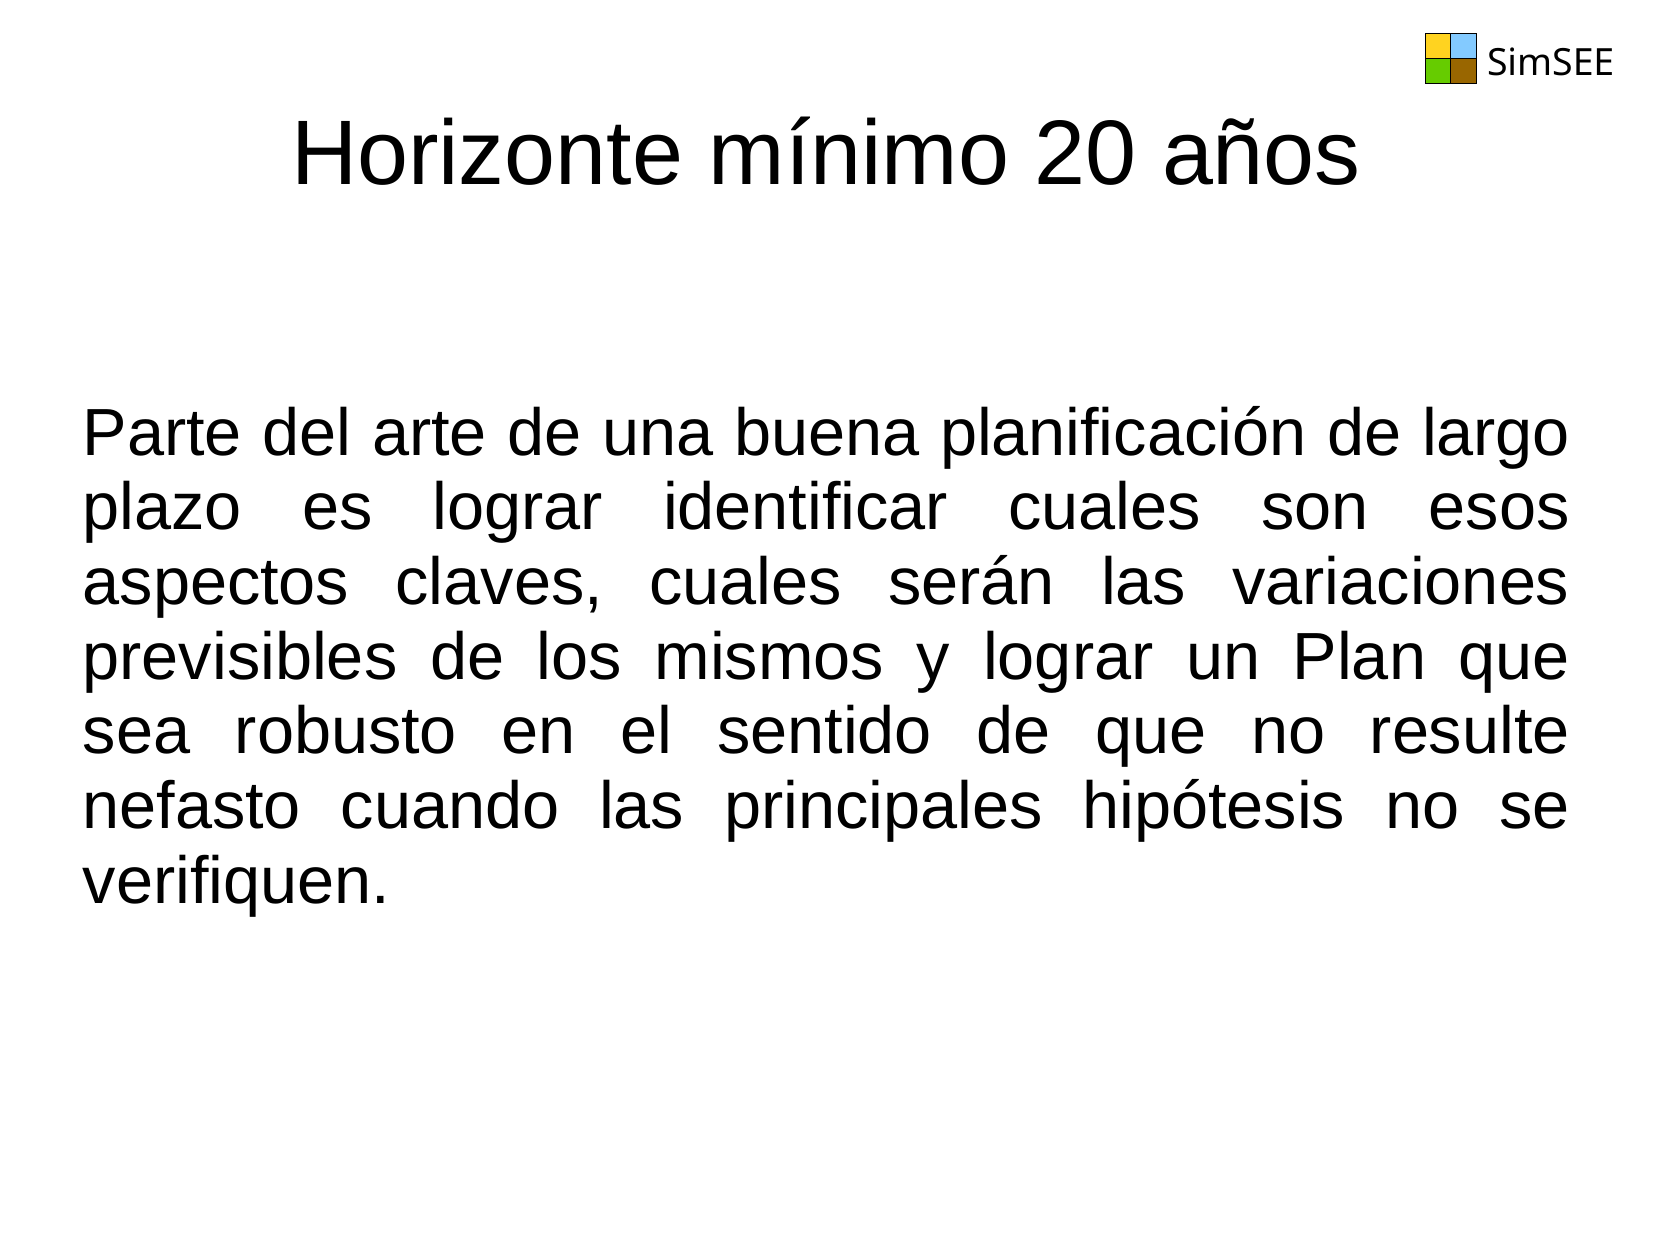

# Horizonte mínimo 20 años
Parte del arte de una buena planificación de largo plazo es lograr identificar cuales son esos aspectos claves, cuales serán las variaciones previsibles de los mismos y lograr un Plan que sea robusto en el sentido de que no resulte nefasto cuando las principales hipótesis no se verifiquen.